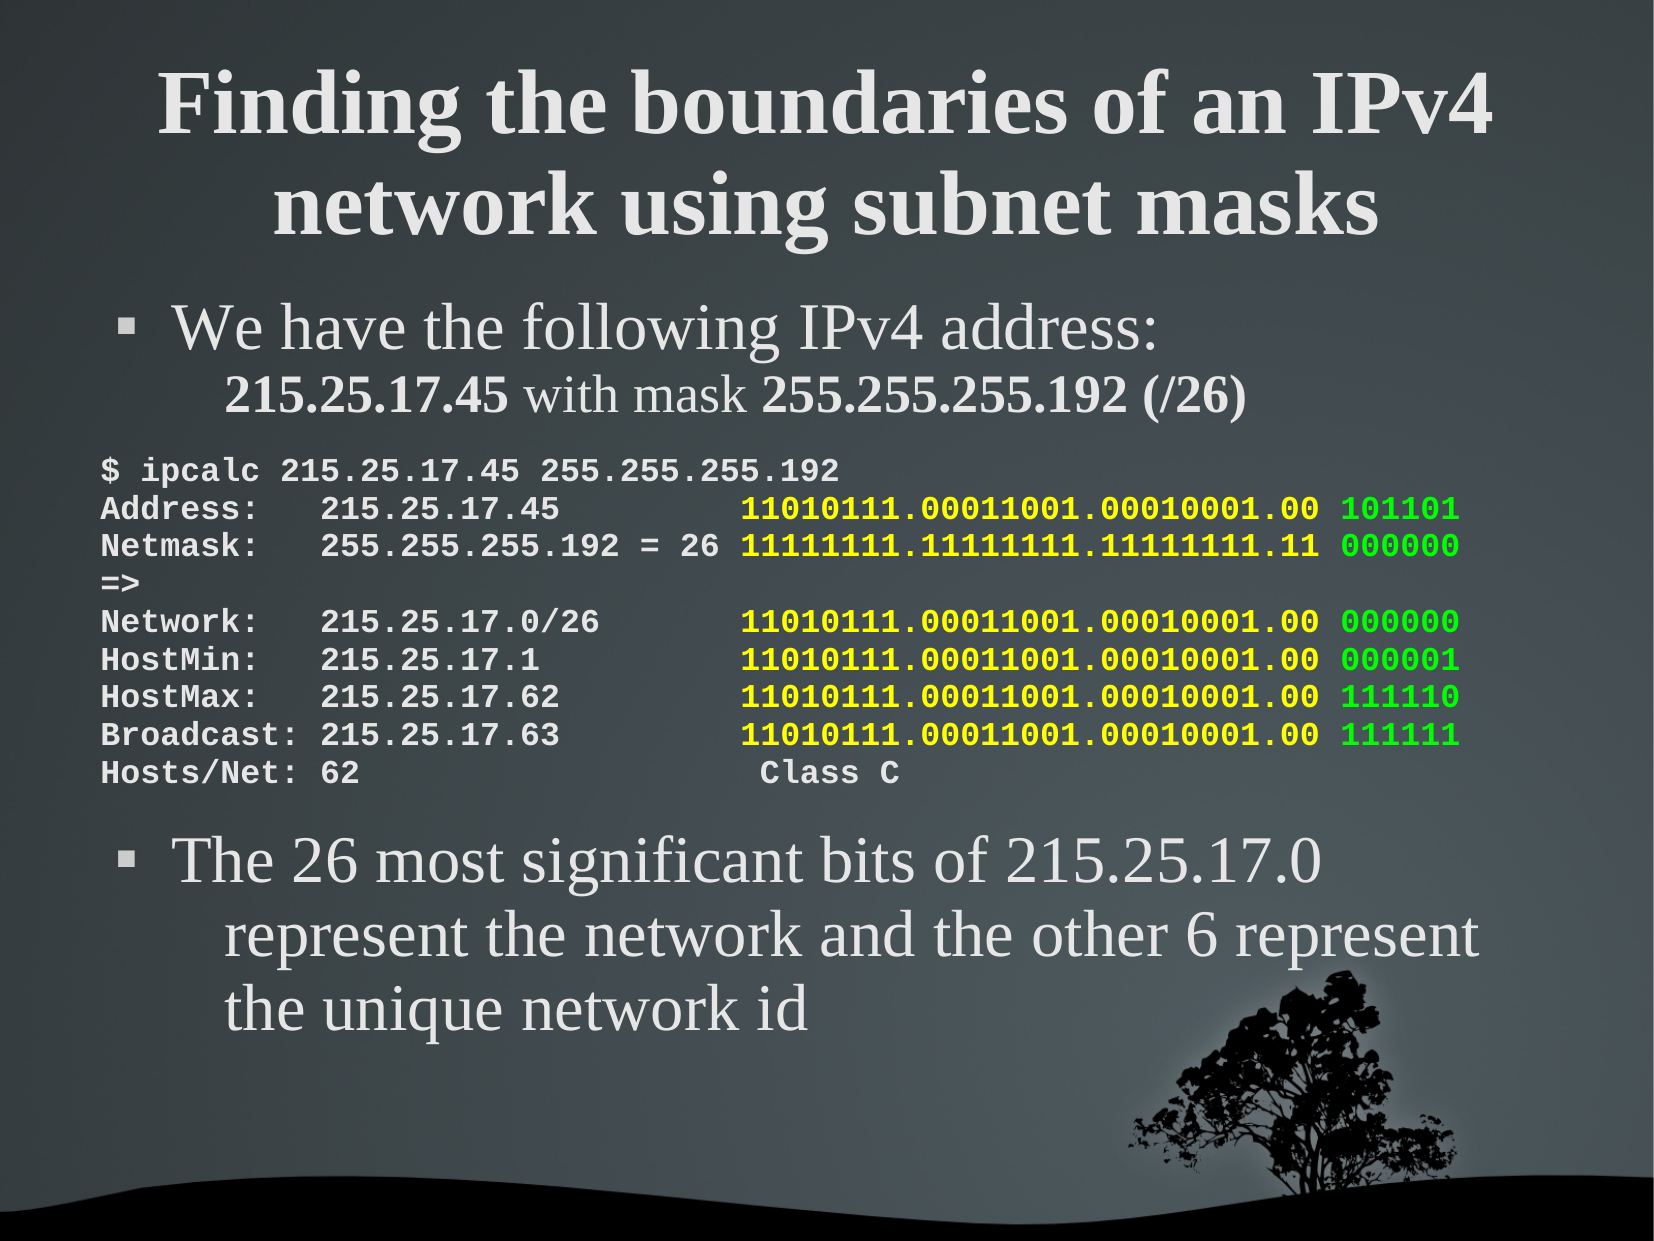

# Finding the boundaries of an IPv4 network using subnet masks
We have the following IPv4 address:
215.25.17.45 with mask 255.255.255.192 (/26)
$ ipcalc 215.25.17.45 255.255.255.192
Address: 215.25.17.45 11010111.00011001.00010001.00 101101
Netmask: 255.255.255.192 = 26 11111111.11111111.11111111.11 000000
=>
Network: 215.25.17.0/26 11010111.00011001.00010001.00 000000
HostMin: 215.25.17.1 11010111.00011001.00010001.00 000001
HostMax: 215.25.17.62 11010111.00011001.00010001.00 111110
Broadcast: 215.25.17.63 11010111.00011001.00010001.00 111111
Hosts/Net: 62 Class C
The 26 most significant bits of 215.25.17.0 represent the network and the other 6 represent the unique network id